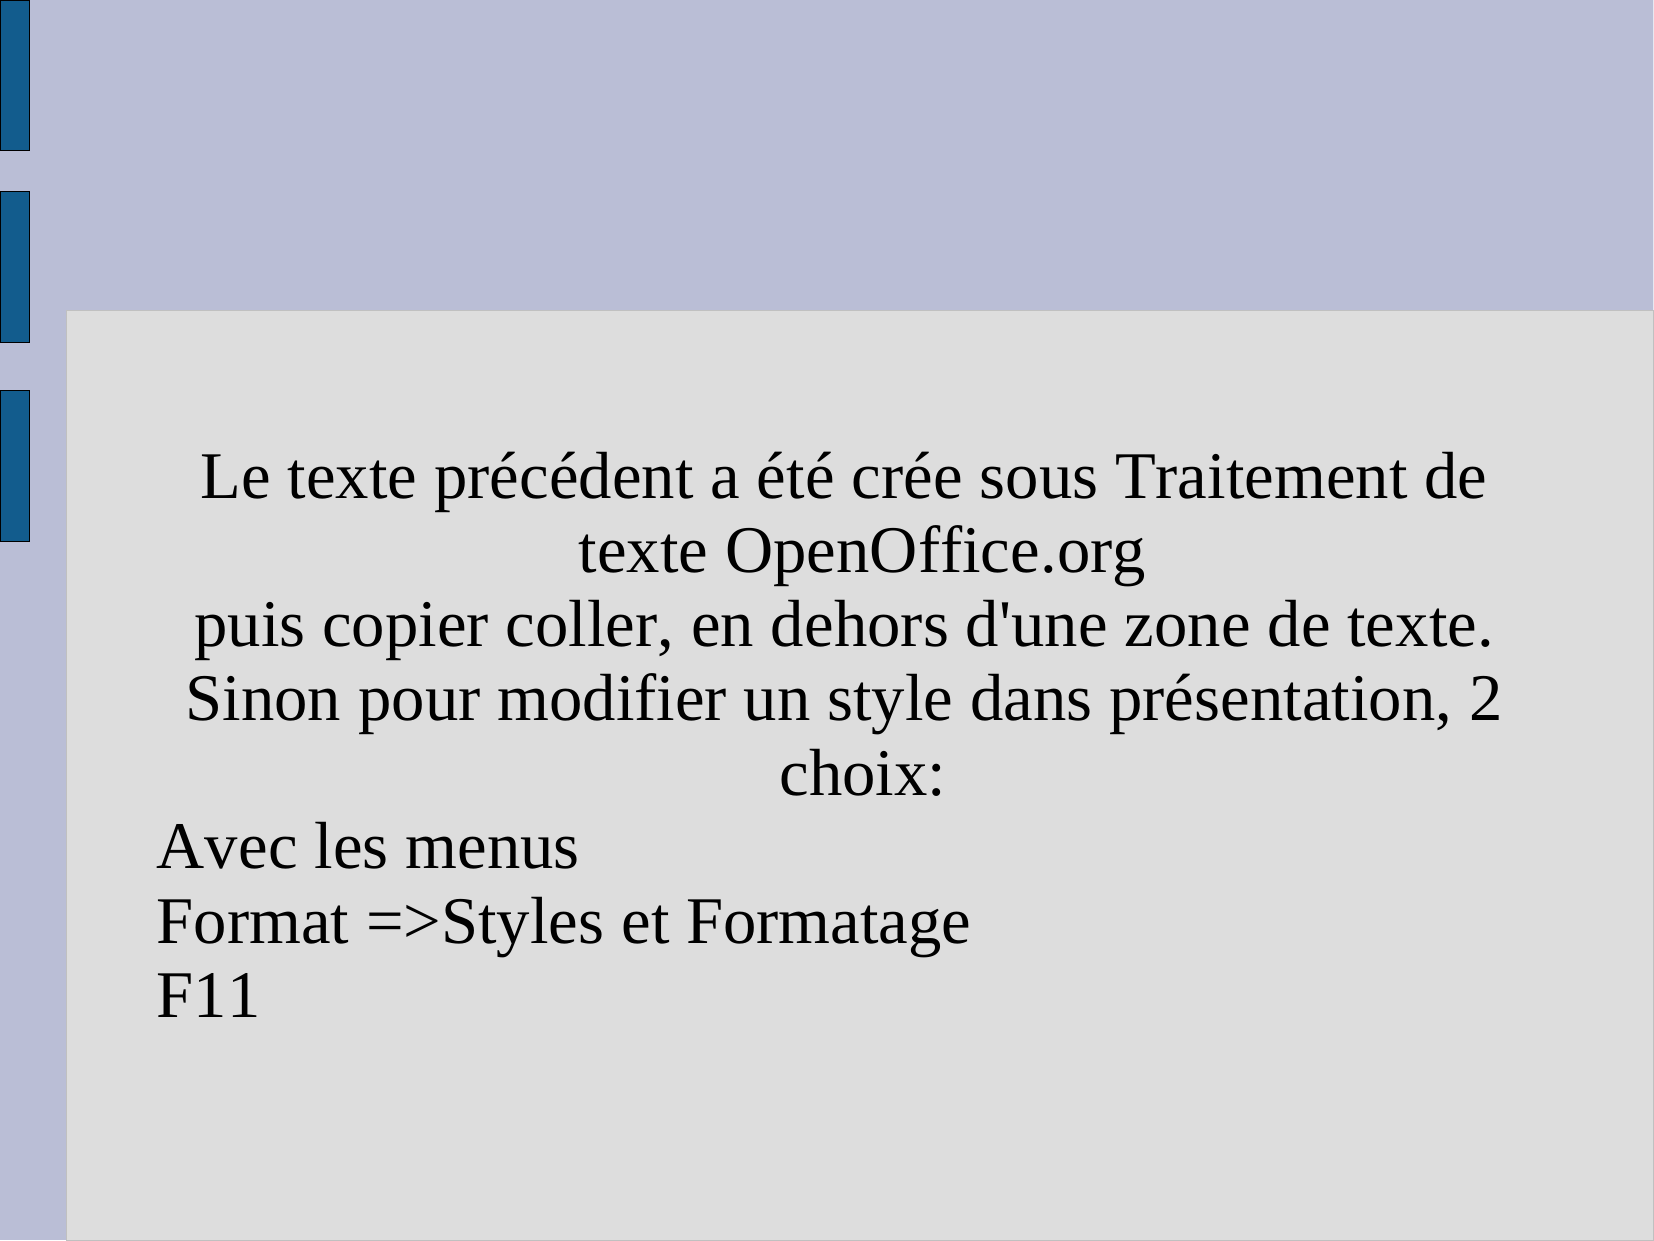

#
Le texte précédent a été crée sous Traitement de texte OpenOffice.org
puis copier coller, en dehors d'une zone de texte.
Sinon pour modifier un style dans présentation, 2 choix:
Avec les menus
Format =>Styles et Formatage
F11